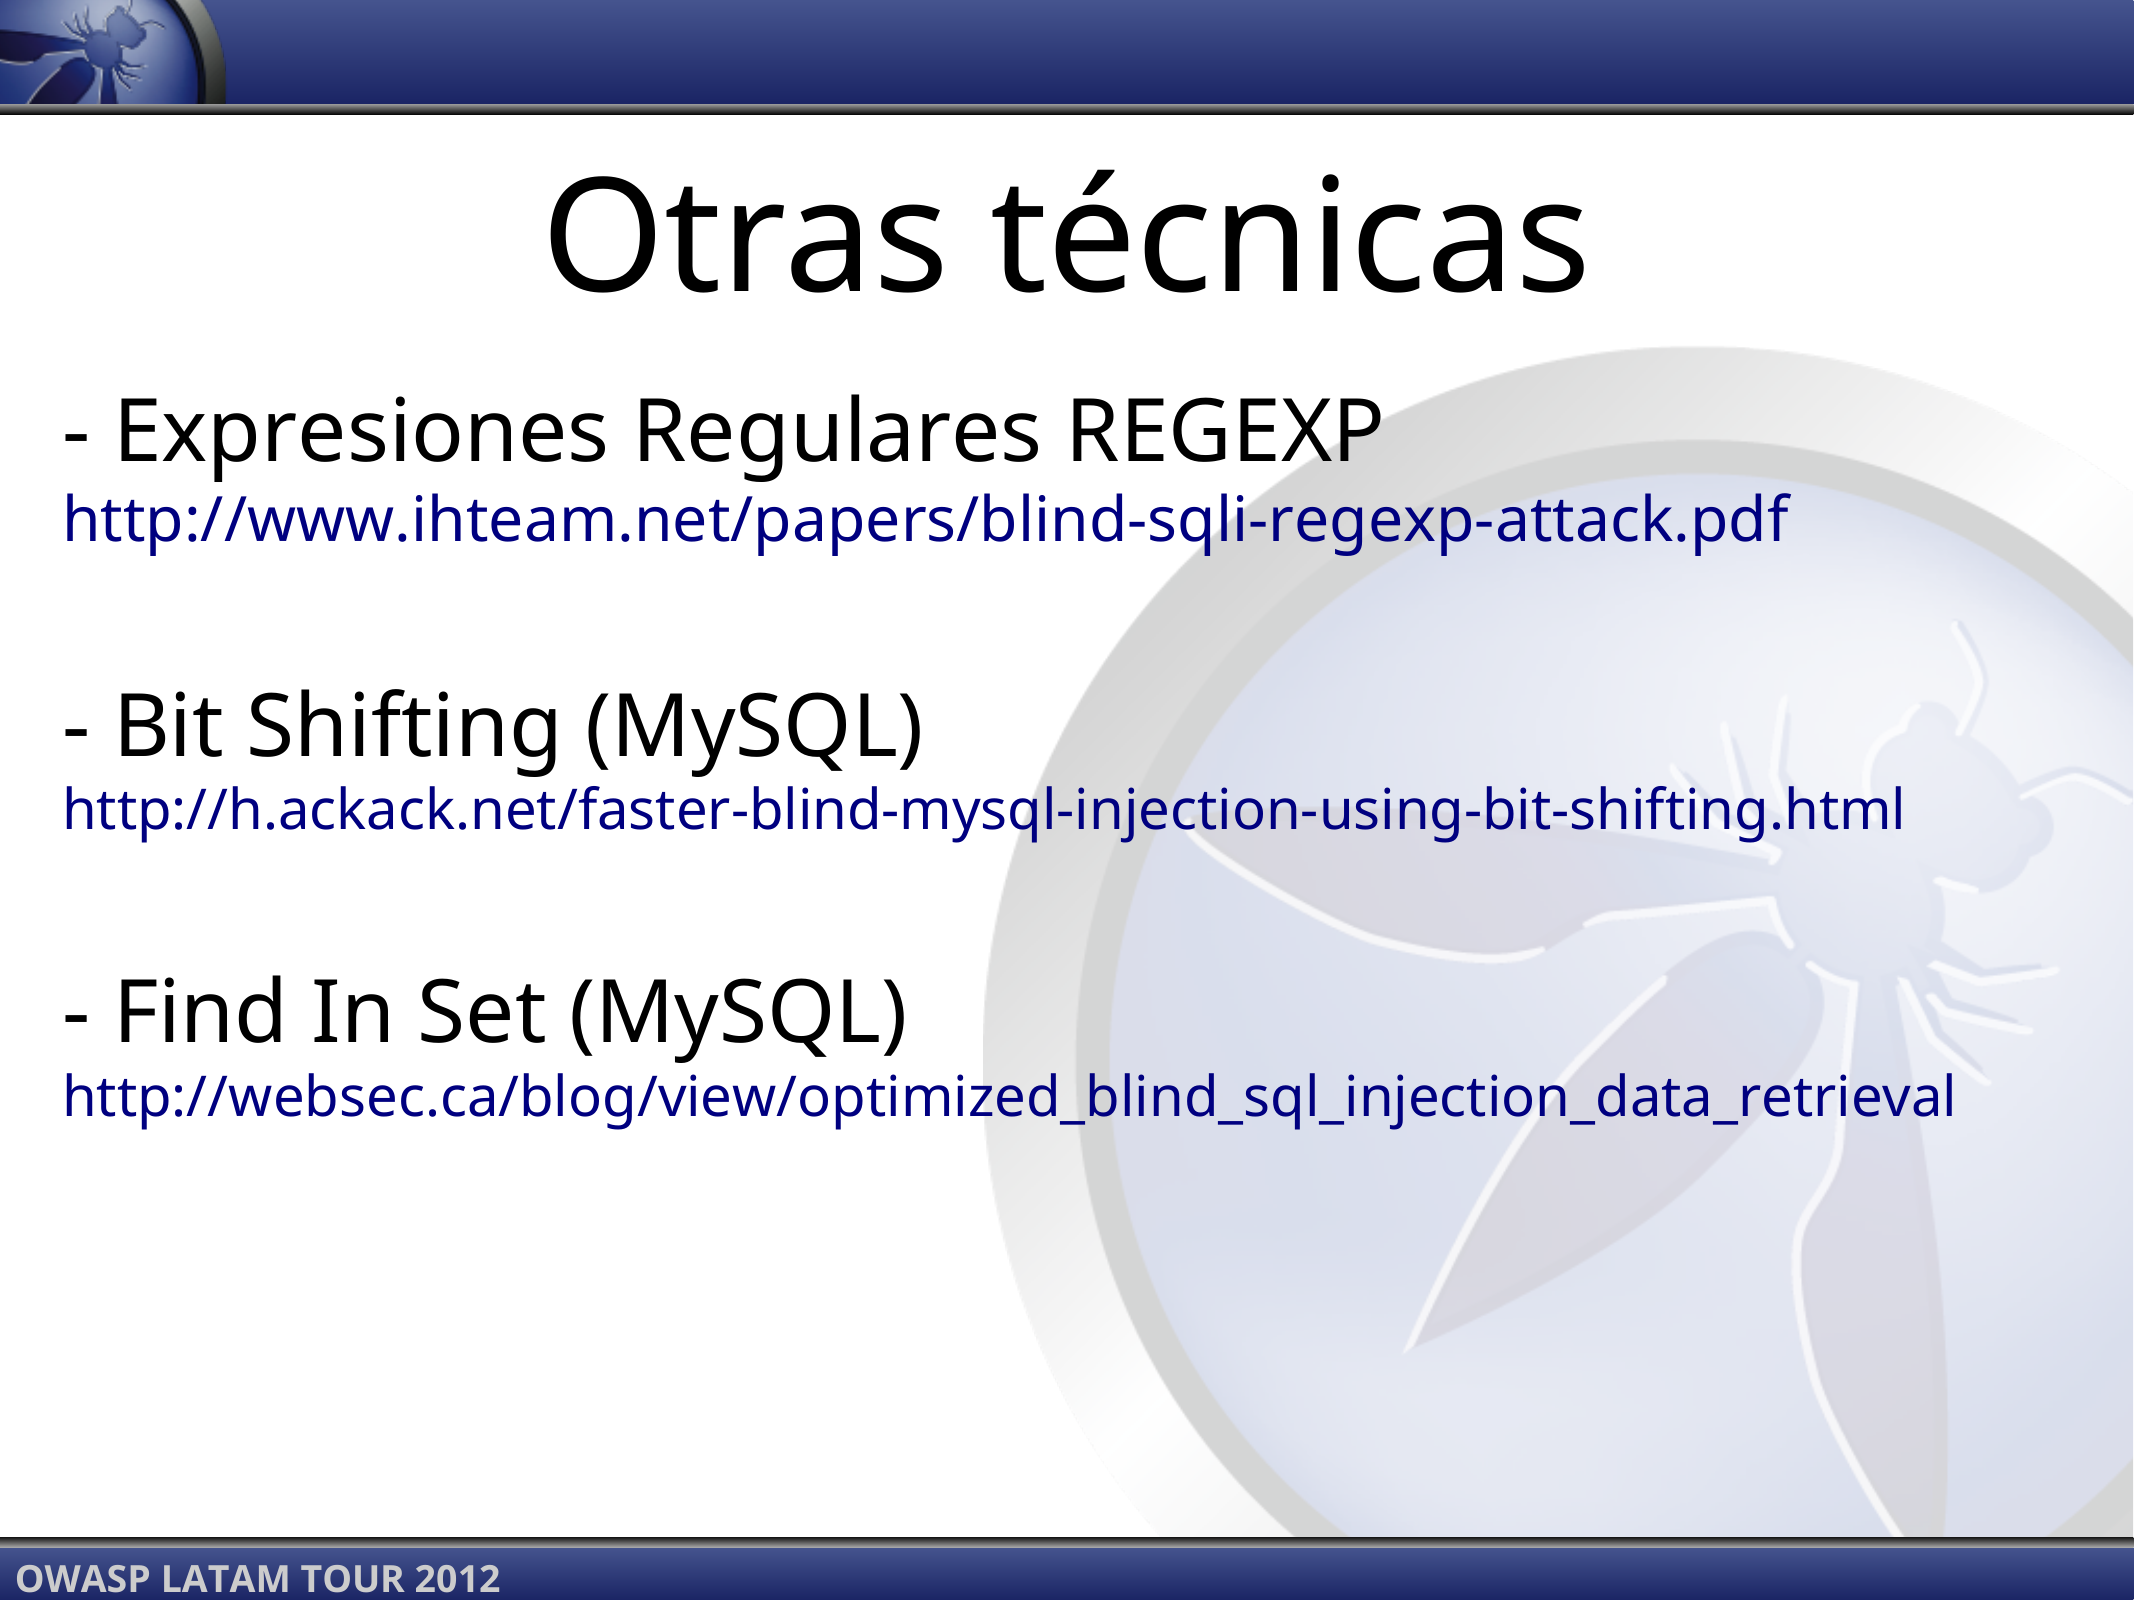

# Otras técnicas
- Expresiones Regulares REGEXP
http://www.ihteam.net/papers/blind-sqli-regexp-attack.pdf
- Bit Shifting (MySQL)
http://h.ackack.net/faster-blind-mysql-injection-using-bit-shifting.html
- Find In Set (MySQL)
http://websec.ca/blog/view/optimized_blind_sql_injection_data_retrieval